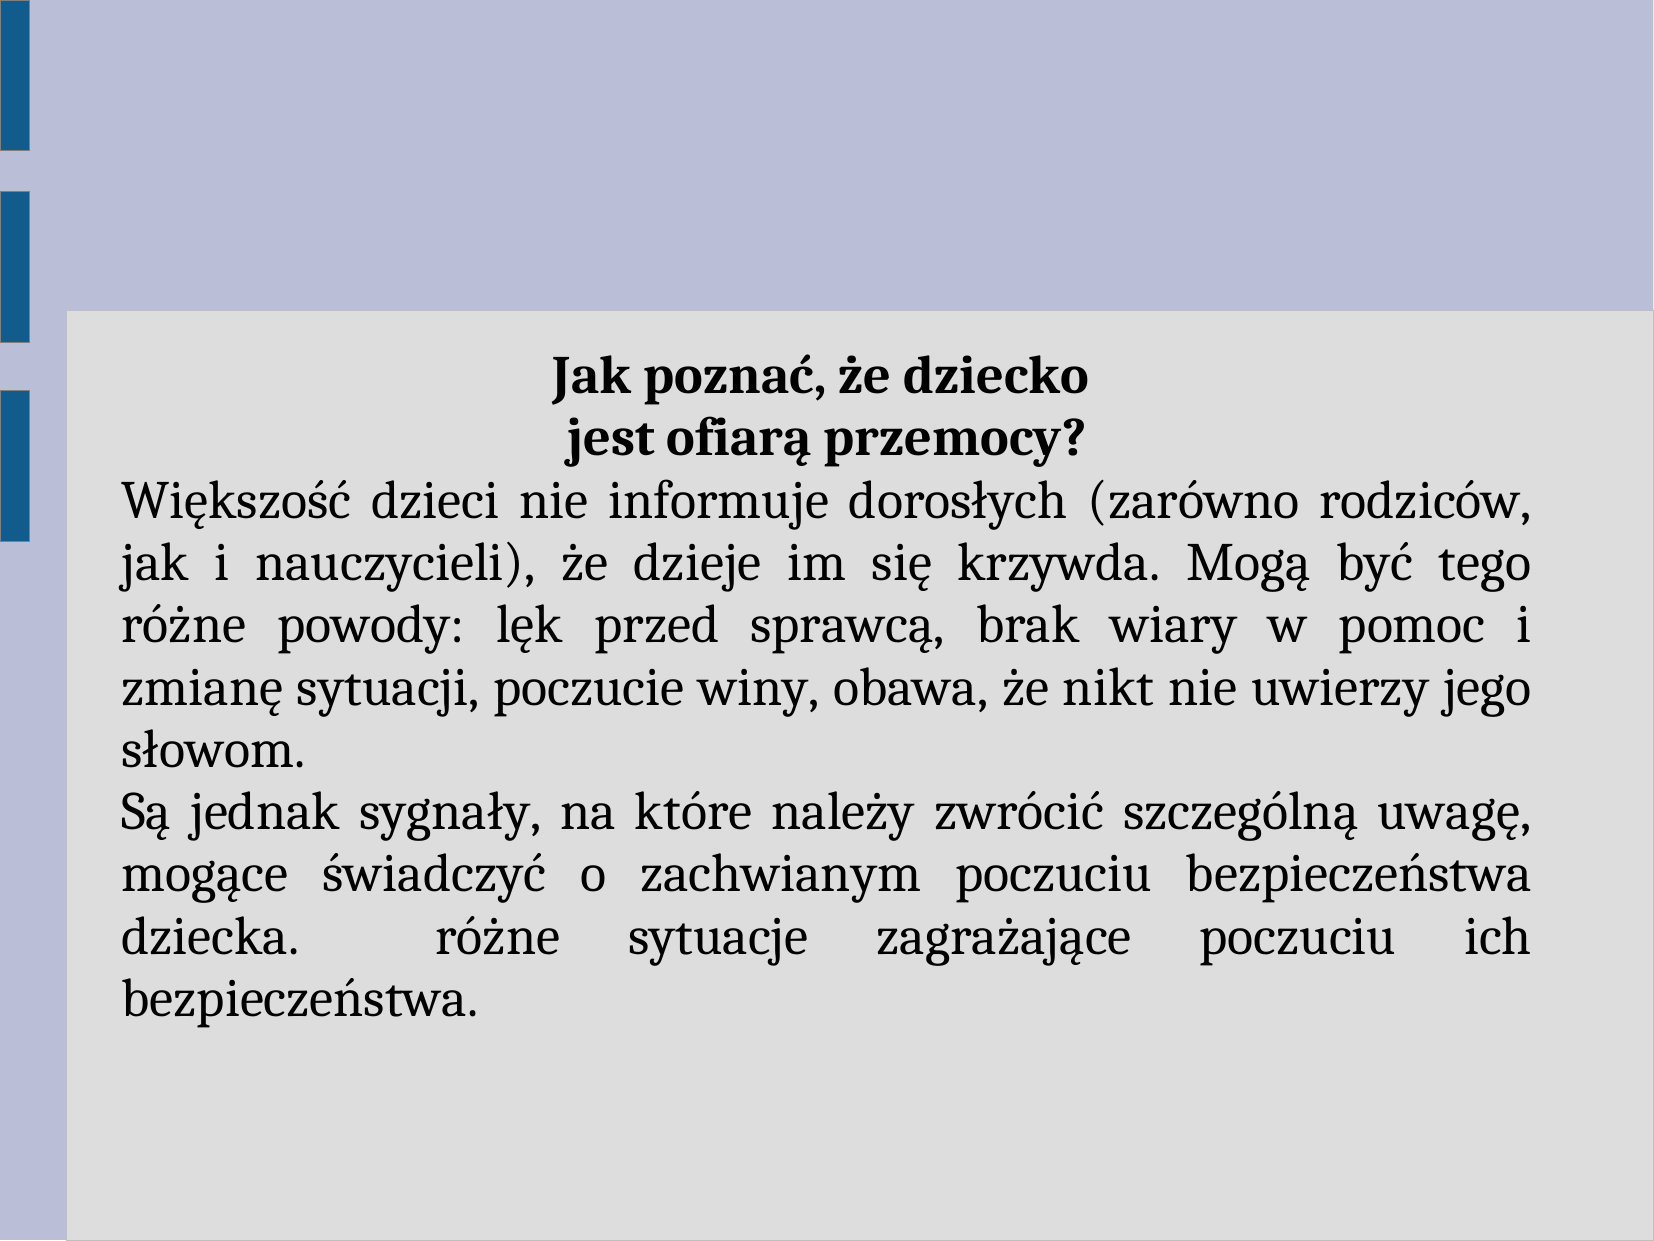

#
Jak poznać, że dziecko
jest ofiarą przemocy?
Większość dzieci nie informuje dorosłych (zarówno rodziców, jak i nauczycieli), że dzieje im się krzywda. Mogą być tego różne powody: lęk przed sprawcą, brak wiary w pomoc i zmianę sytuacji, poczucie winy, obawa, że nikt nie uwierzy jego słowom.
Są jednak sygnały, na które należy zwrócić szczególną uwagę, mogące świadczyć o zachwianym poczuciu bezpieczeństwa dziecka. różne sytuacje zagrażające poczuciu ich bezpieczeństwa.